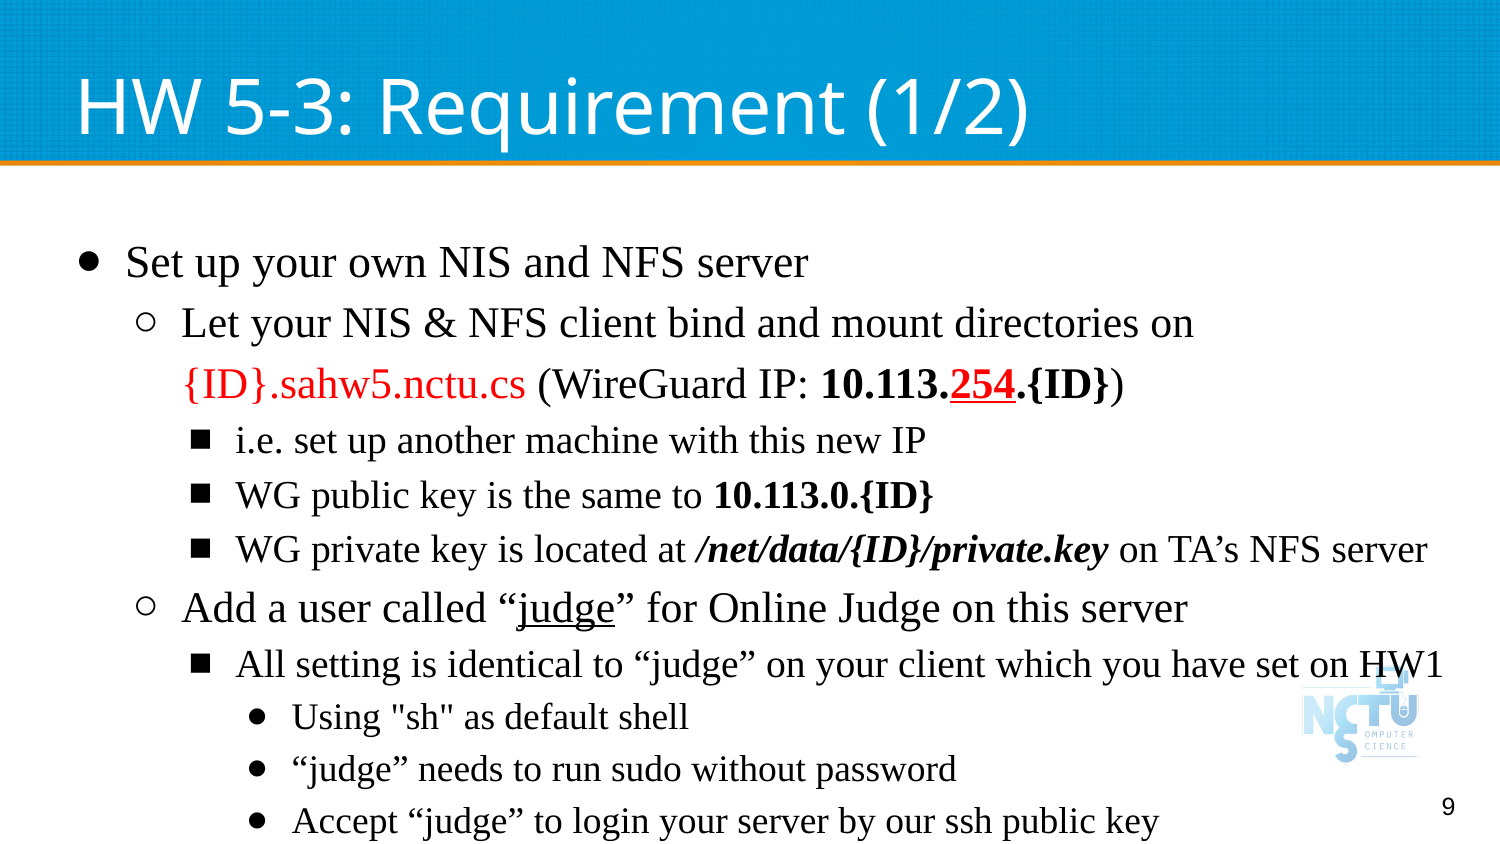

# HW 5-3: Requirement (1/2)
Set up your own NIS and NFS server
Let your NIS & NFS client bind and mount directories on {ID}.sahw5.nctu.cs (WireGuard IP: 10.113.254.{ID})
i.e. set up another machine with this new IP
WG public key is the same to 10.113.0.{ID}
WG private key is located at /net/data/{ID}/private.key on TA’s NFS server
Add a user called “judge” for Online Judge on this server
All setting is identical to “judge” on your client which you have set on HW1
Using "sh" as default shell
“judge” needs to run sudo without password
Accept “judge” to login your server by our ssh public key